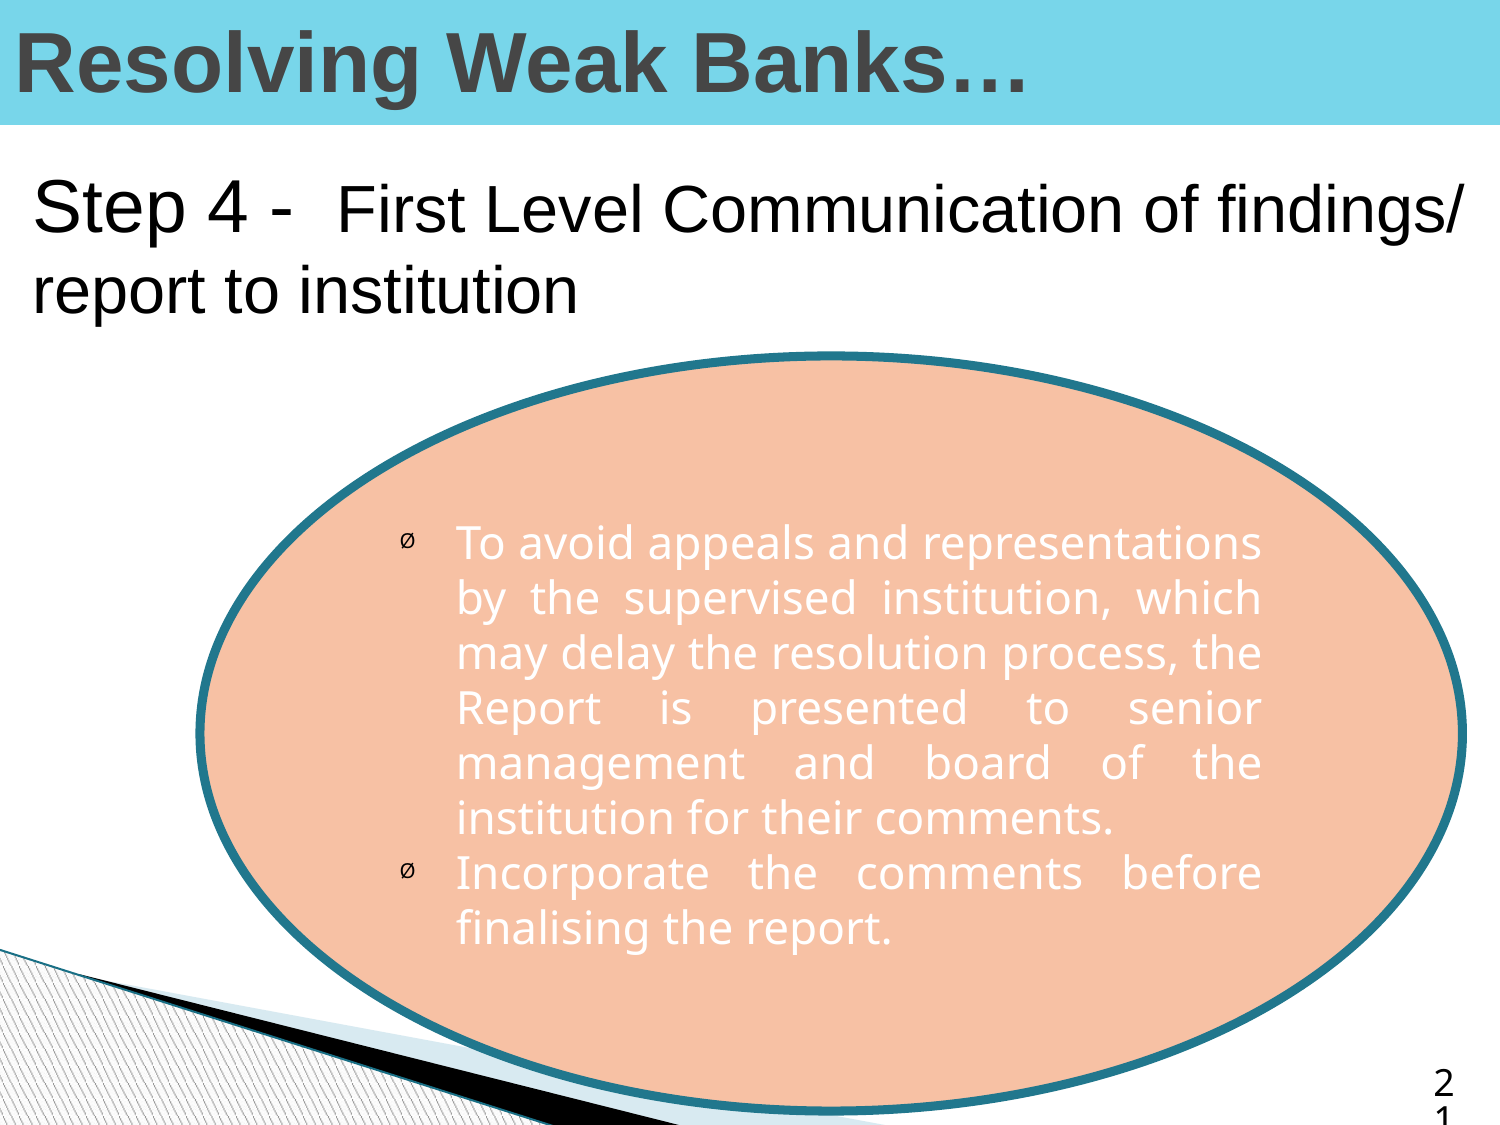

Resolving Weak Banks…
# Step 4 - First Level Communication of findings/ report to institution
To avoid appeals and representations by the supervised institution, which may delay the resolution process, the Report is presented to senior management and board of the institution for their comments.
Incorporate the comments before finalising the report.